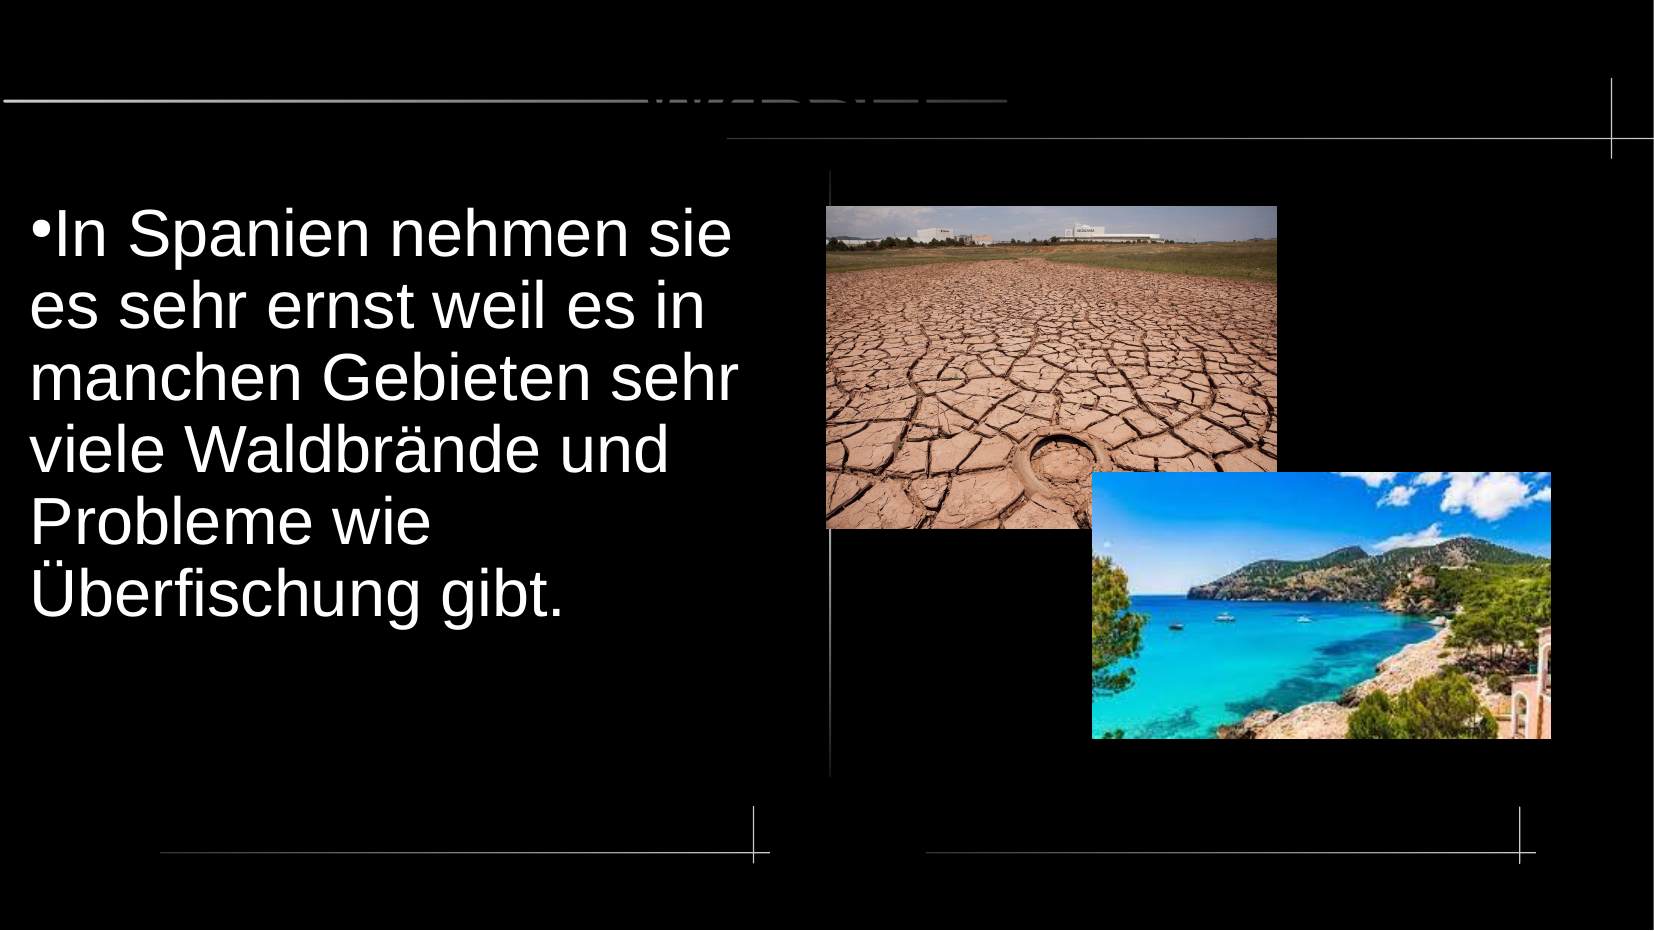

# Wasser
In Spanien nehmen sie es sehr ernst weil es in manchen Gebieten sehr viele Waldbrände und Probleme wie Überfischung gibt. Wasserarmut